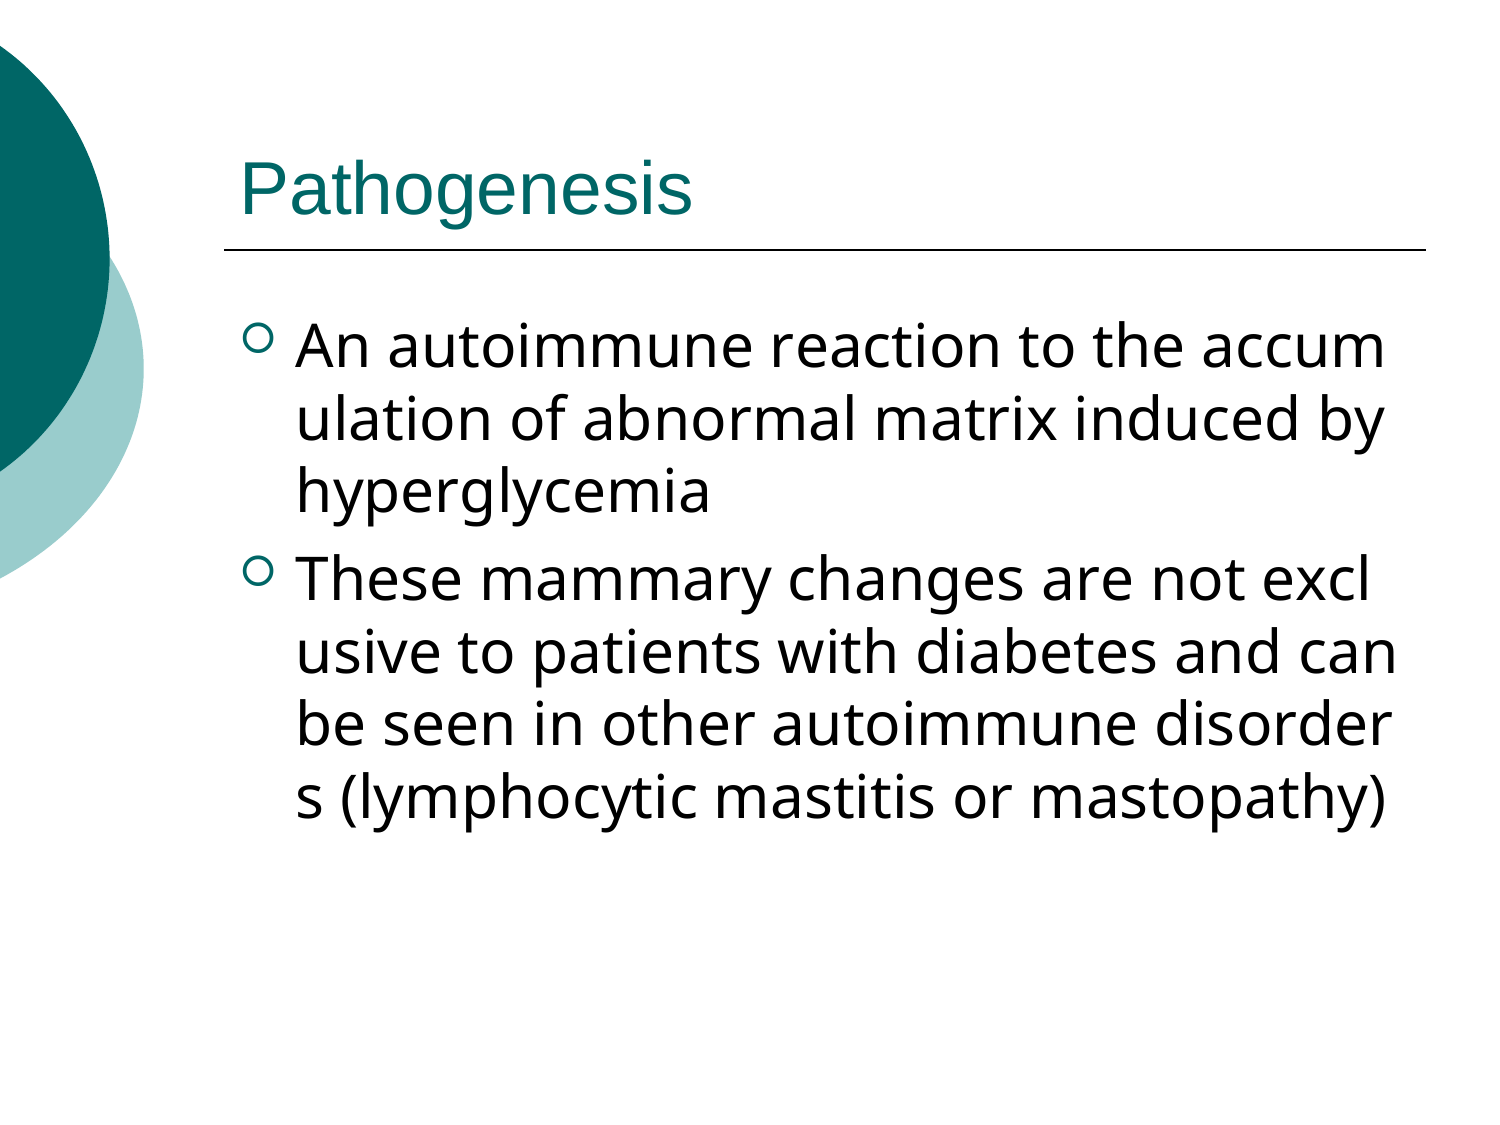

# Pathogenesis
An autoimmune reaction to the accumulation of abnormal matrix induced by hyperglycemia
These mammary changes are not exclusive to patients with diabetes and can be seen in other autoimmune disorders (lymphocytic mastitis or mastopathy)